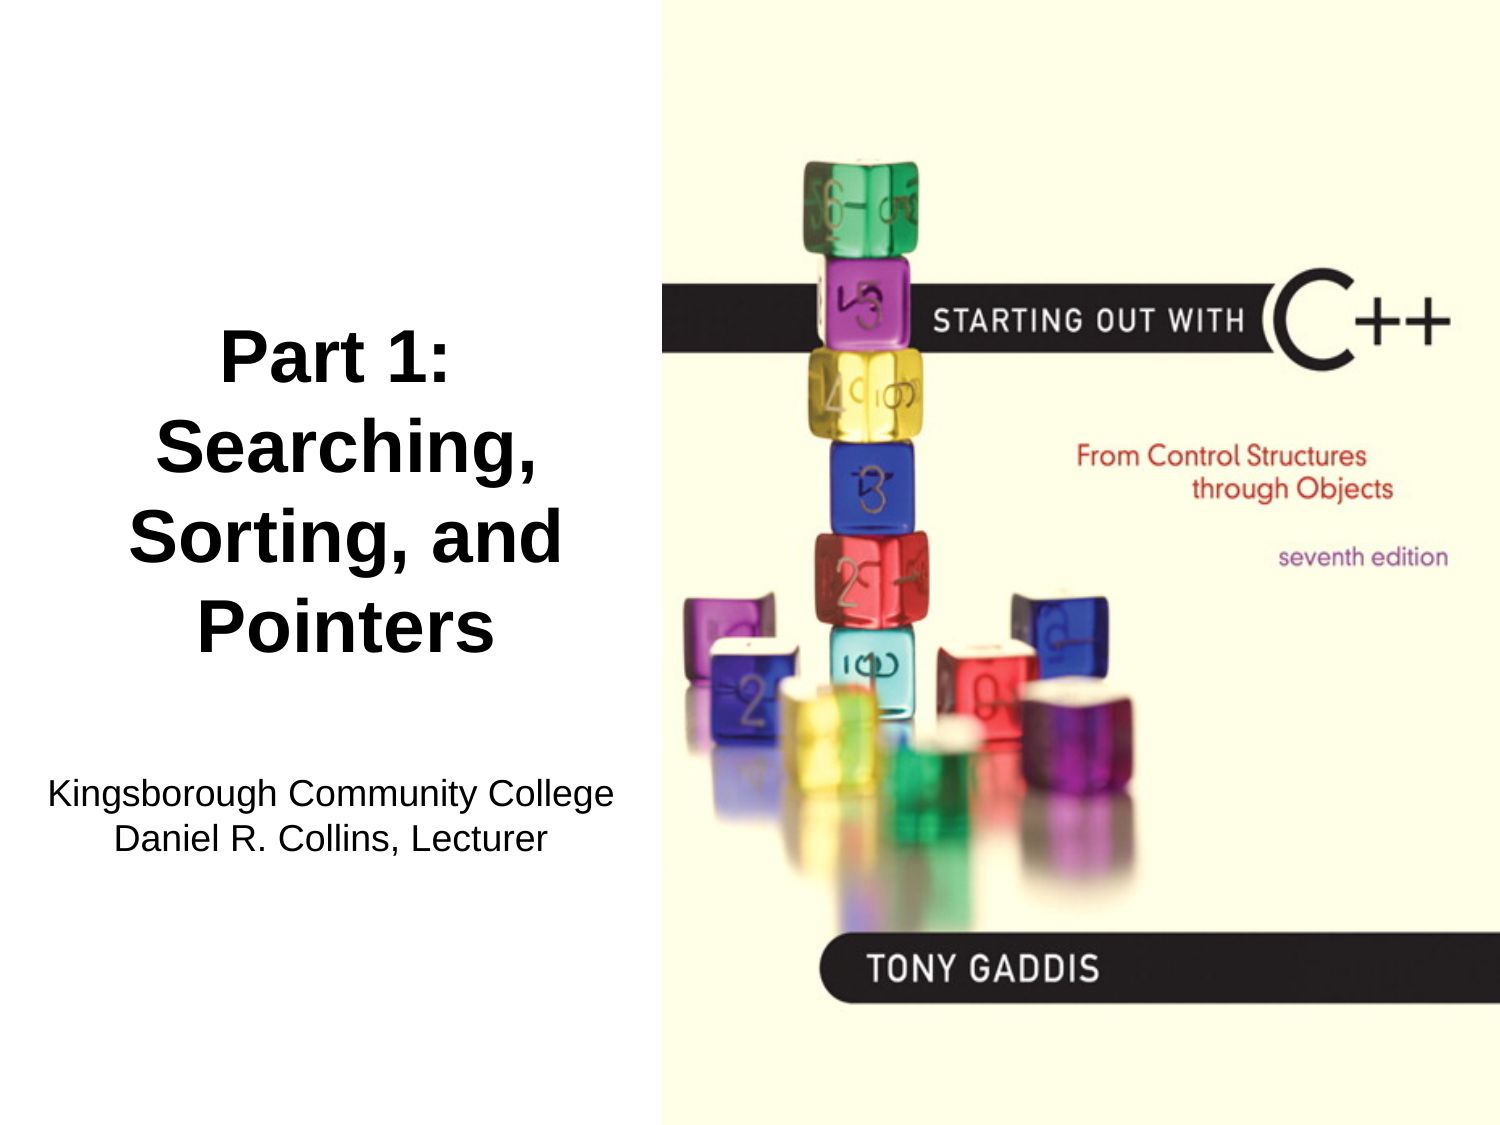

Part 1:
Searching, Sorting, and Pointers
Kingsborough Community College
Daniel R. Collins, Lecturer